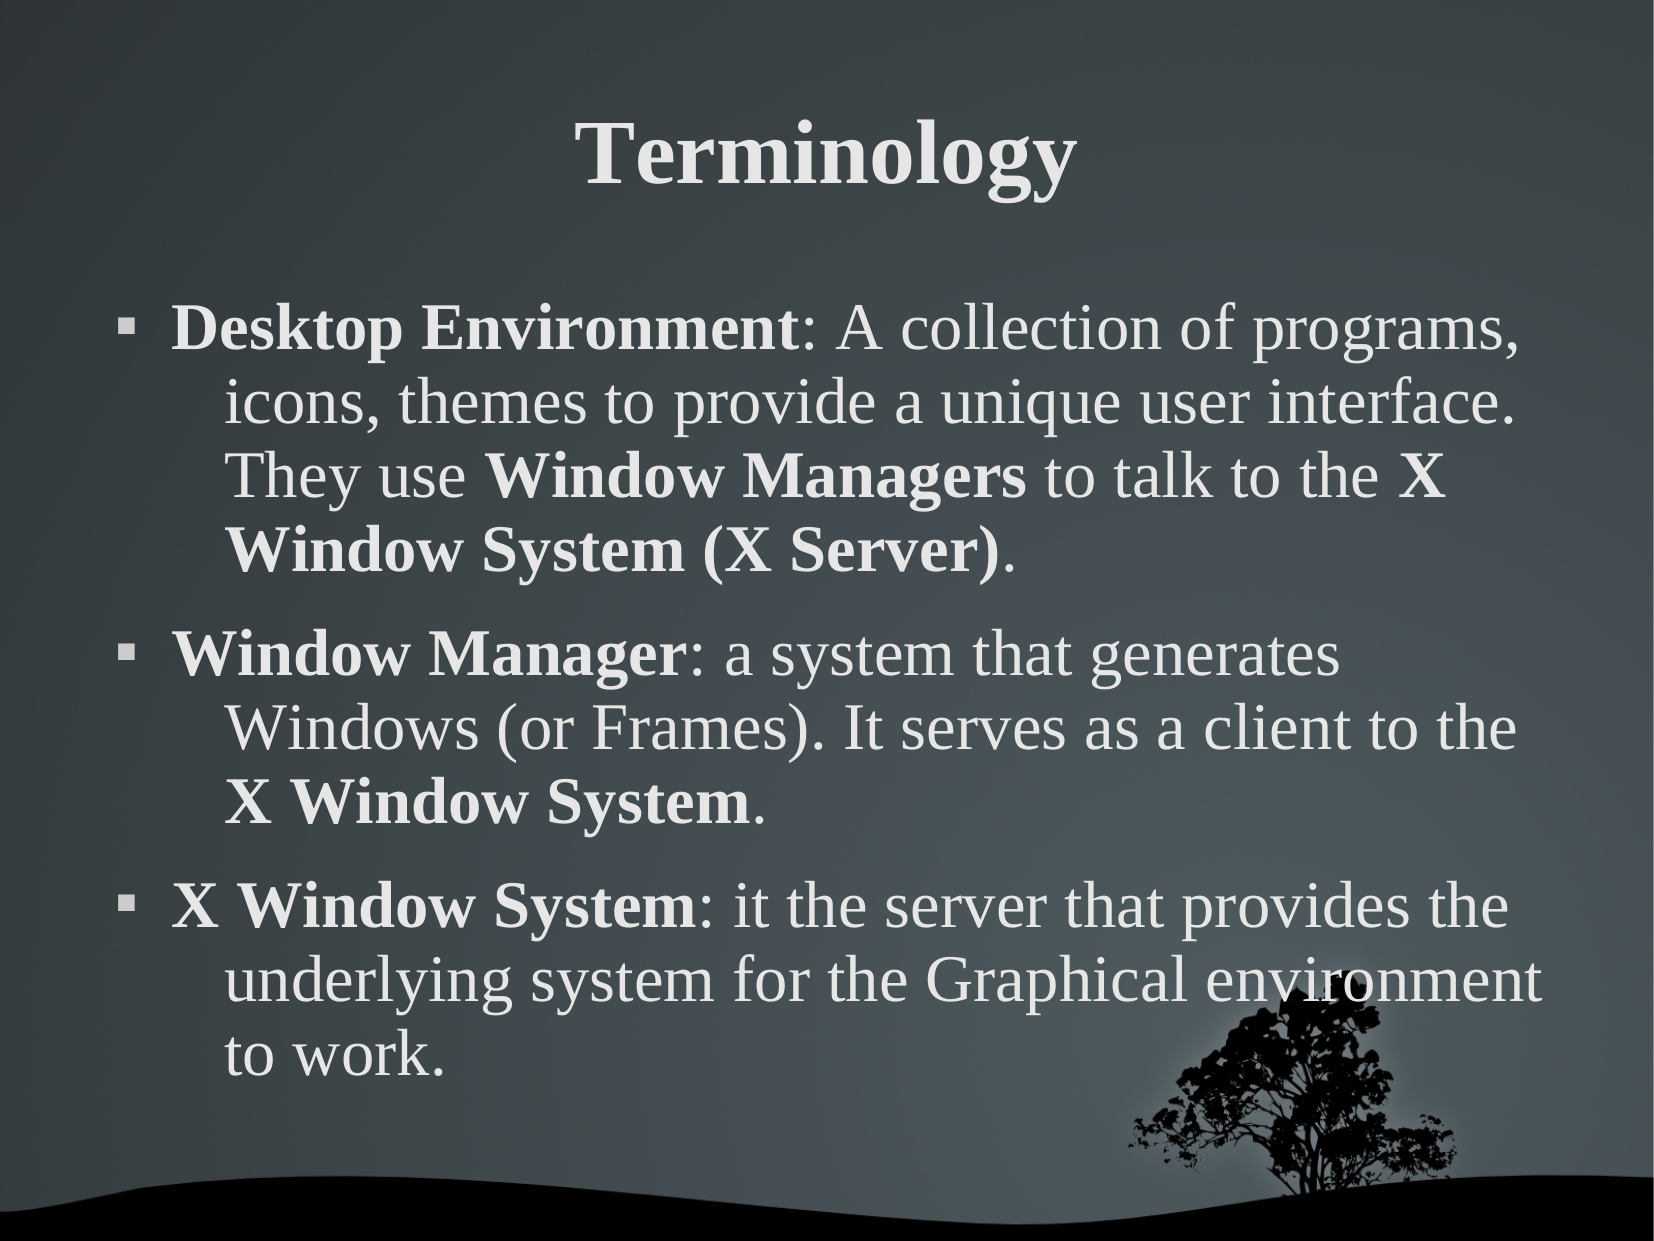

# Terminology
Desktop Environment: A collection of programs, icons, themes to provide a unique user interface. They use Window Managers to talk to the X Window System (X Server).
Window Manager: a system that generates Windows (or Frames). It serves as a client to the X Window System.
X Window System: it the server that provides the underlying system for the Graphical environment to work.